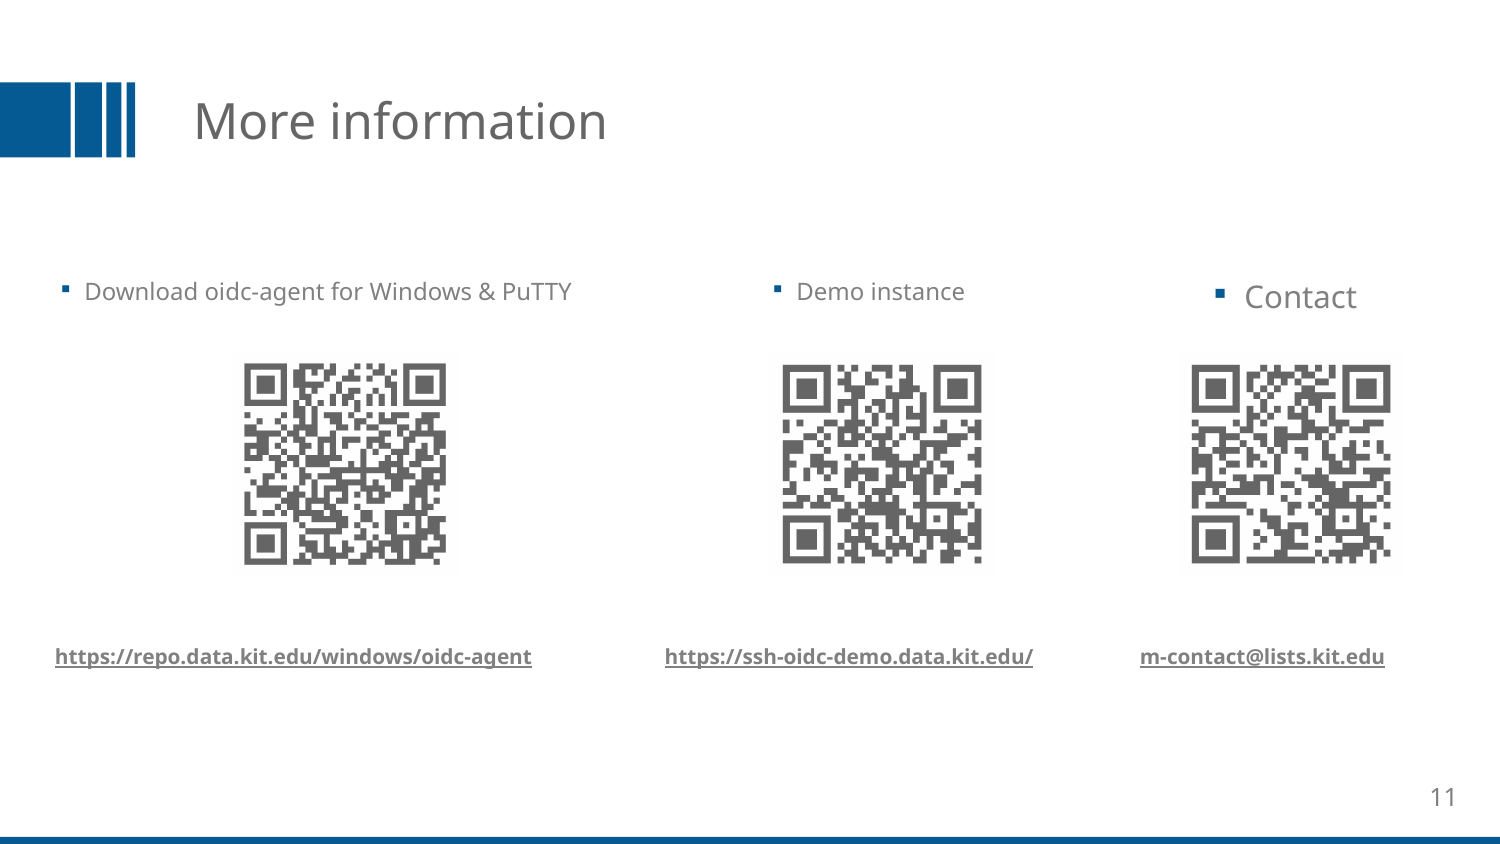

# More information
Download oidc-agent for Windows & PuTTY
Demo instance
Contact
https://repo.data.kit.edu/windows/oidc-agent
https://ssh-oidc-demo.data.kit.edu/
m-contact@lists.kit.edu
11